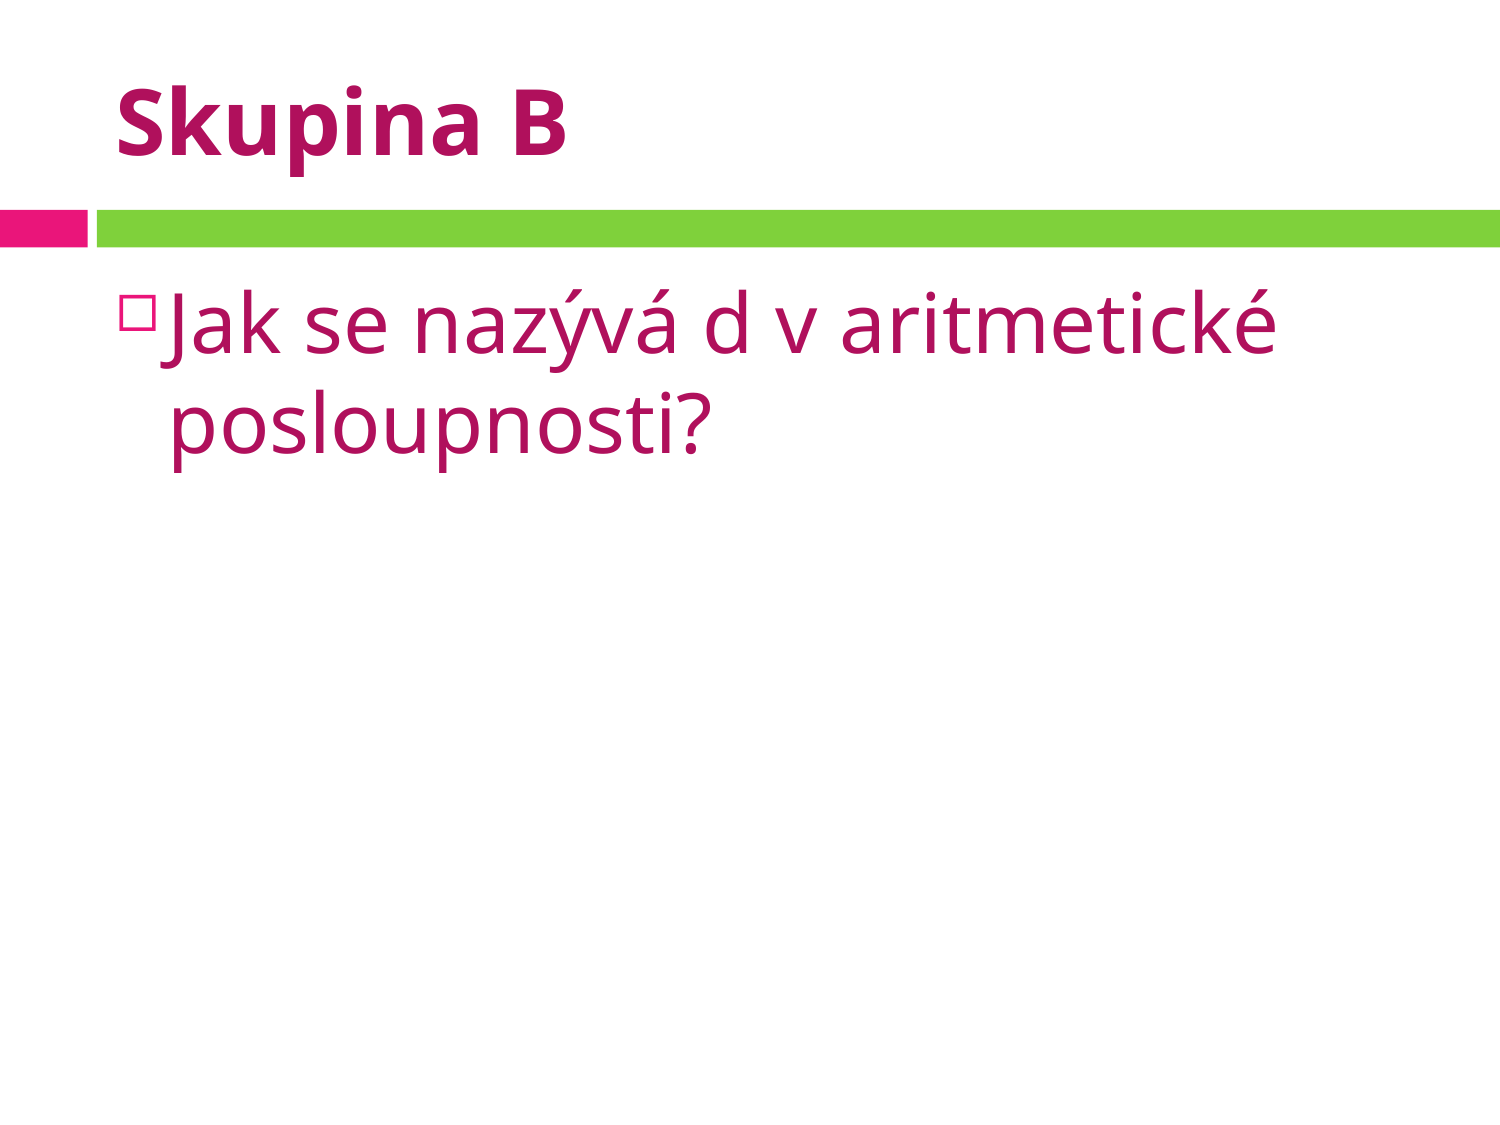

# Skupina B
Jak se nazývá d v aritmetické posloupnosti?